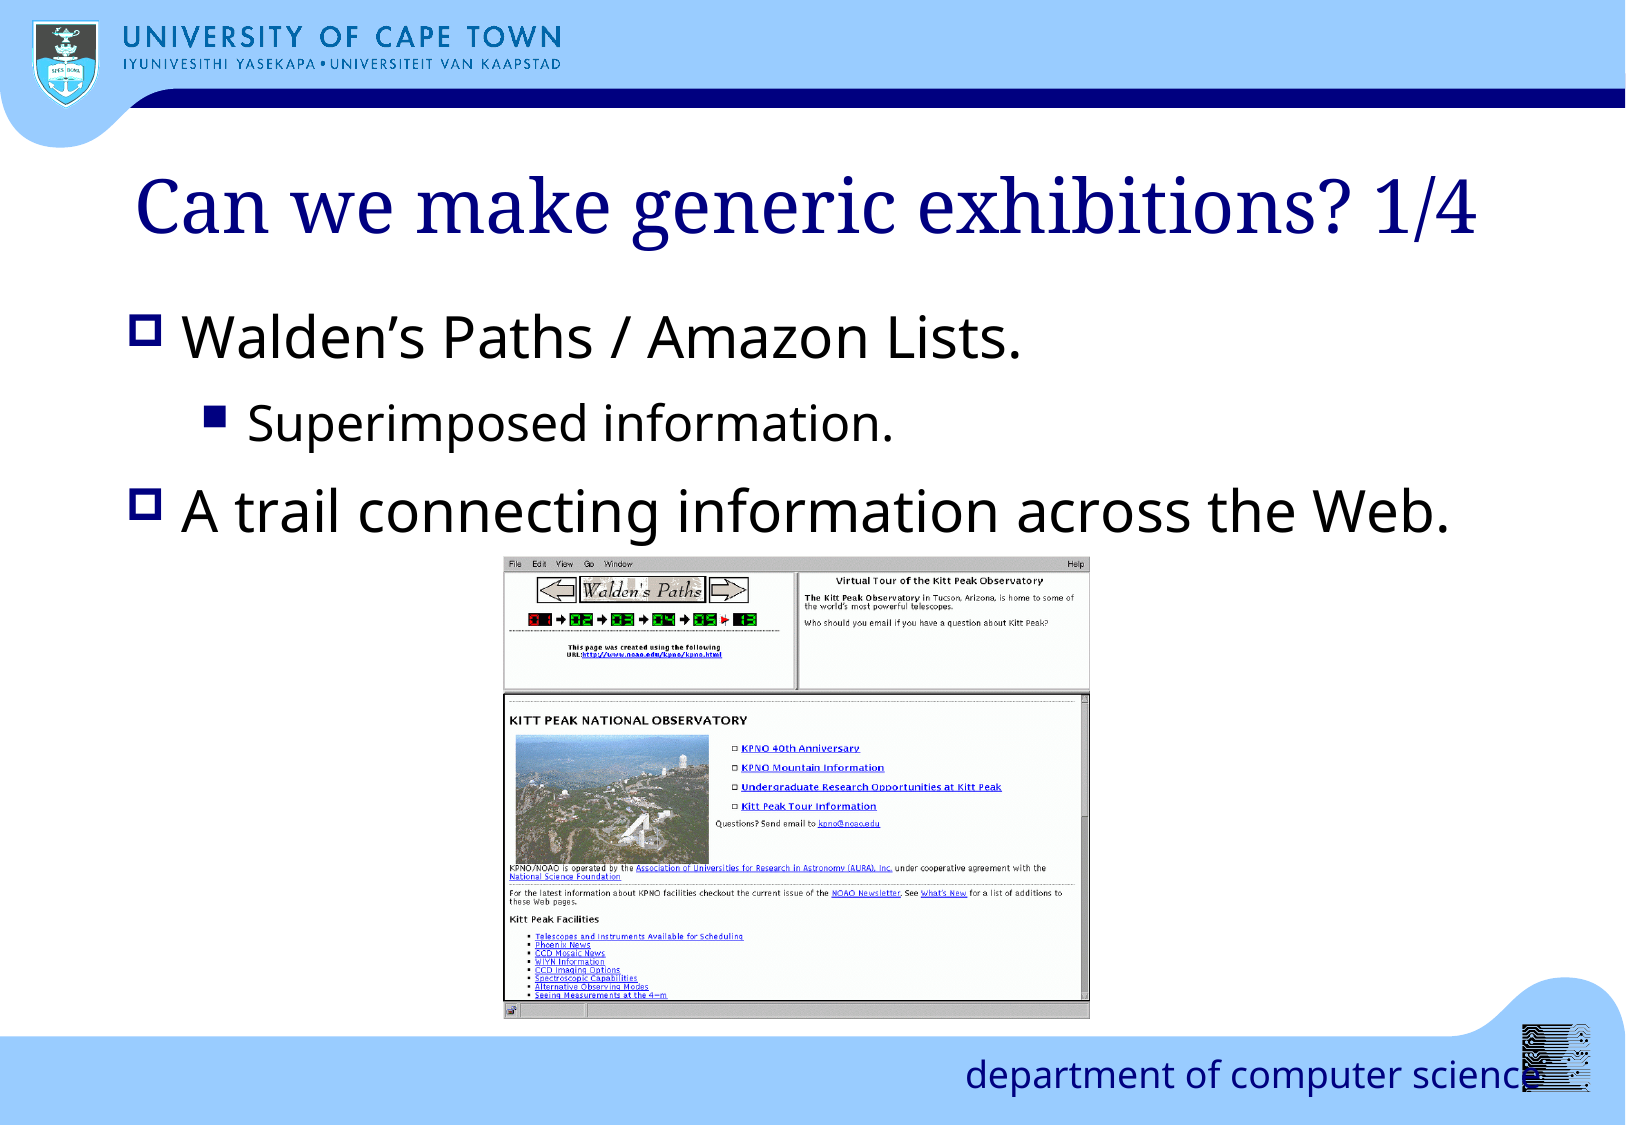

# Can we make generic exhibitions? 1/4
Walden’s Paths / Amazon Lists.
Superimposed information.
A trail connecting information across the Web.